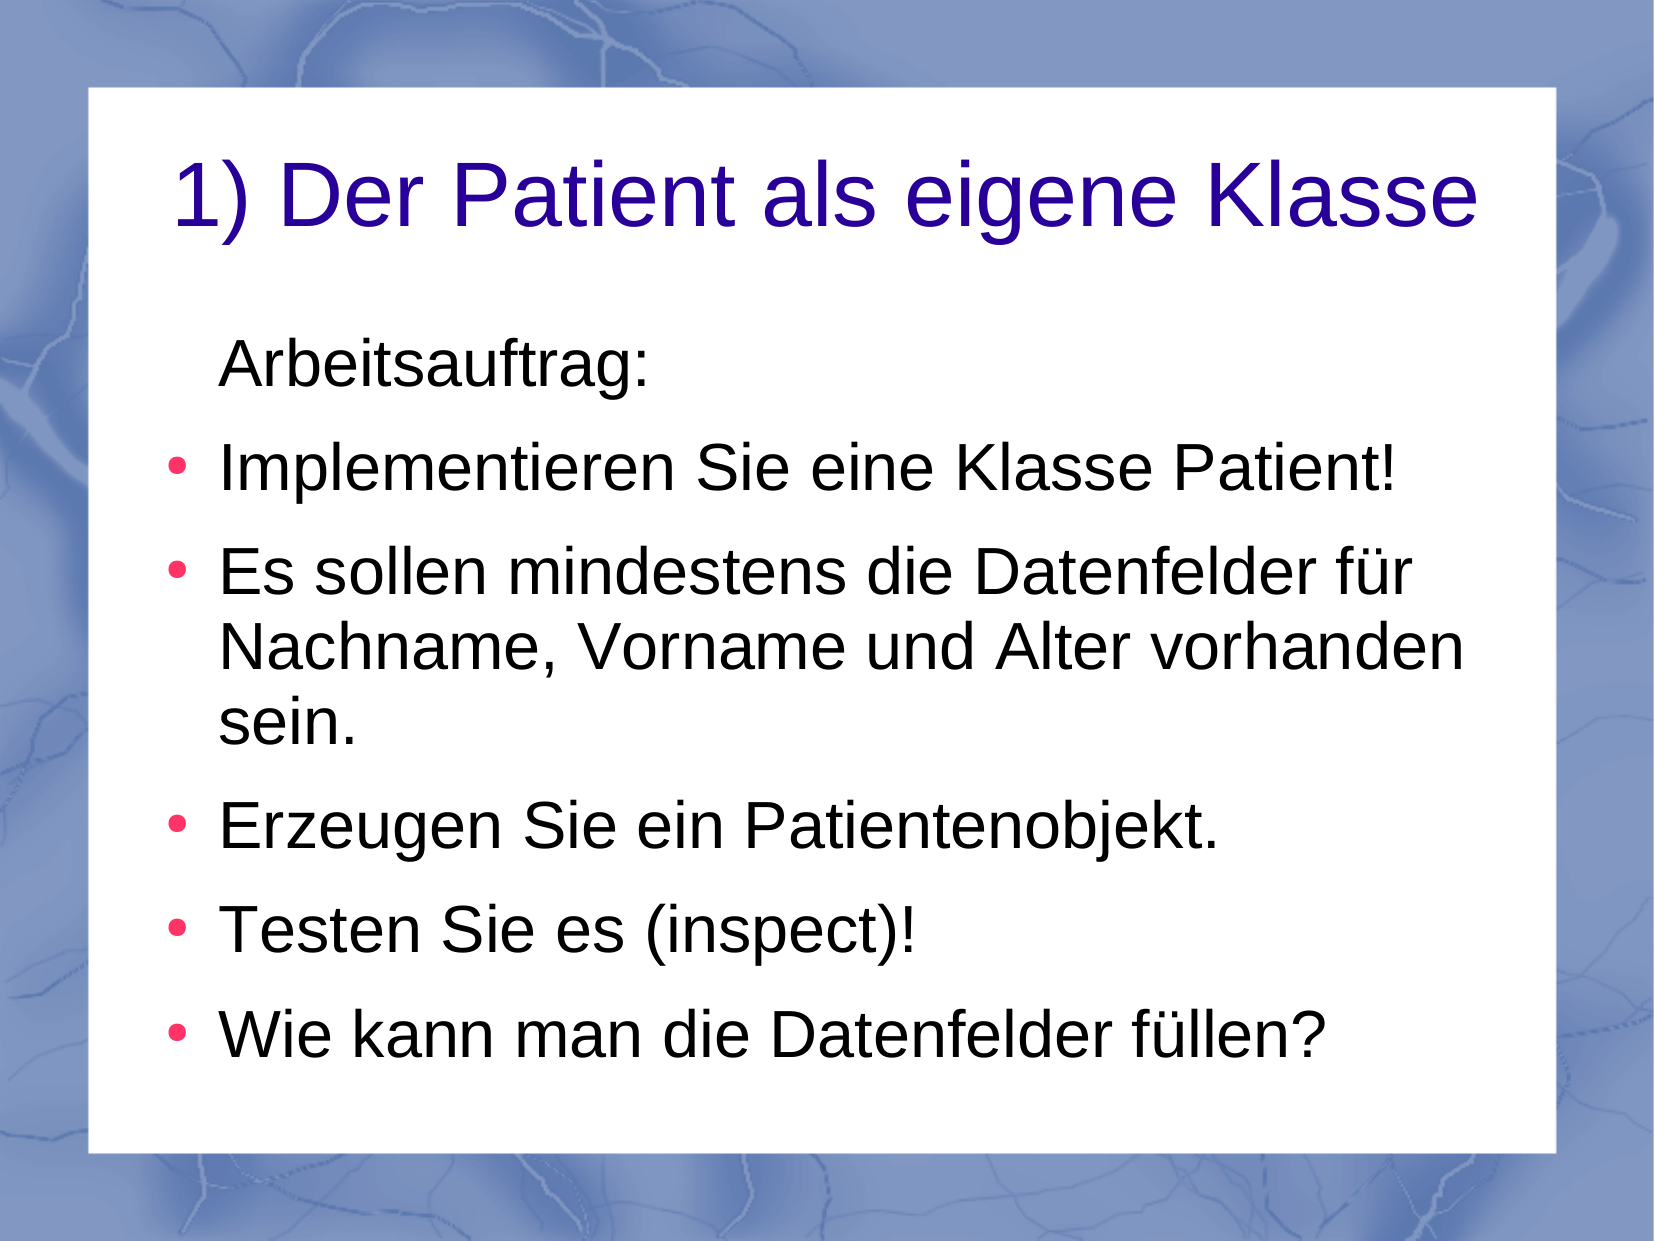

# 1) Der Patient als eigene Klasse
Arbeitsauftrag:
Implementieren Sie eine Klasse Patient!
Es sollen mindestens die Datenfelder für Nachname, Vorname und Alter vorhanden sein.
Erzeugen Sie ein Patientenobjekt.
Testen Sie es (inspect)!
Wie kann man die Datenfelder füllen?